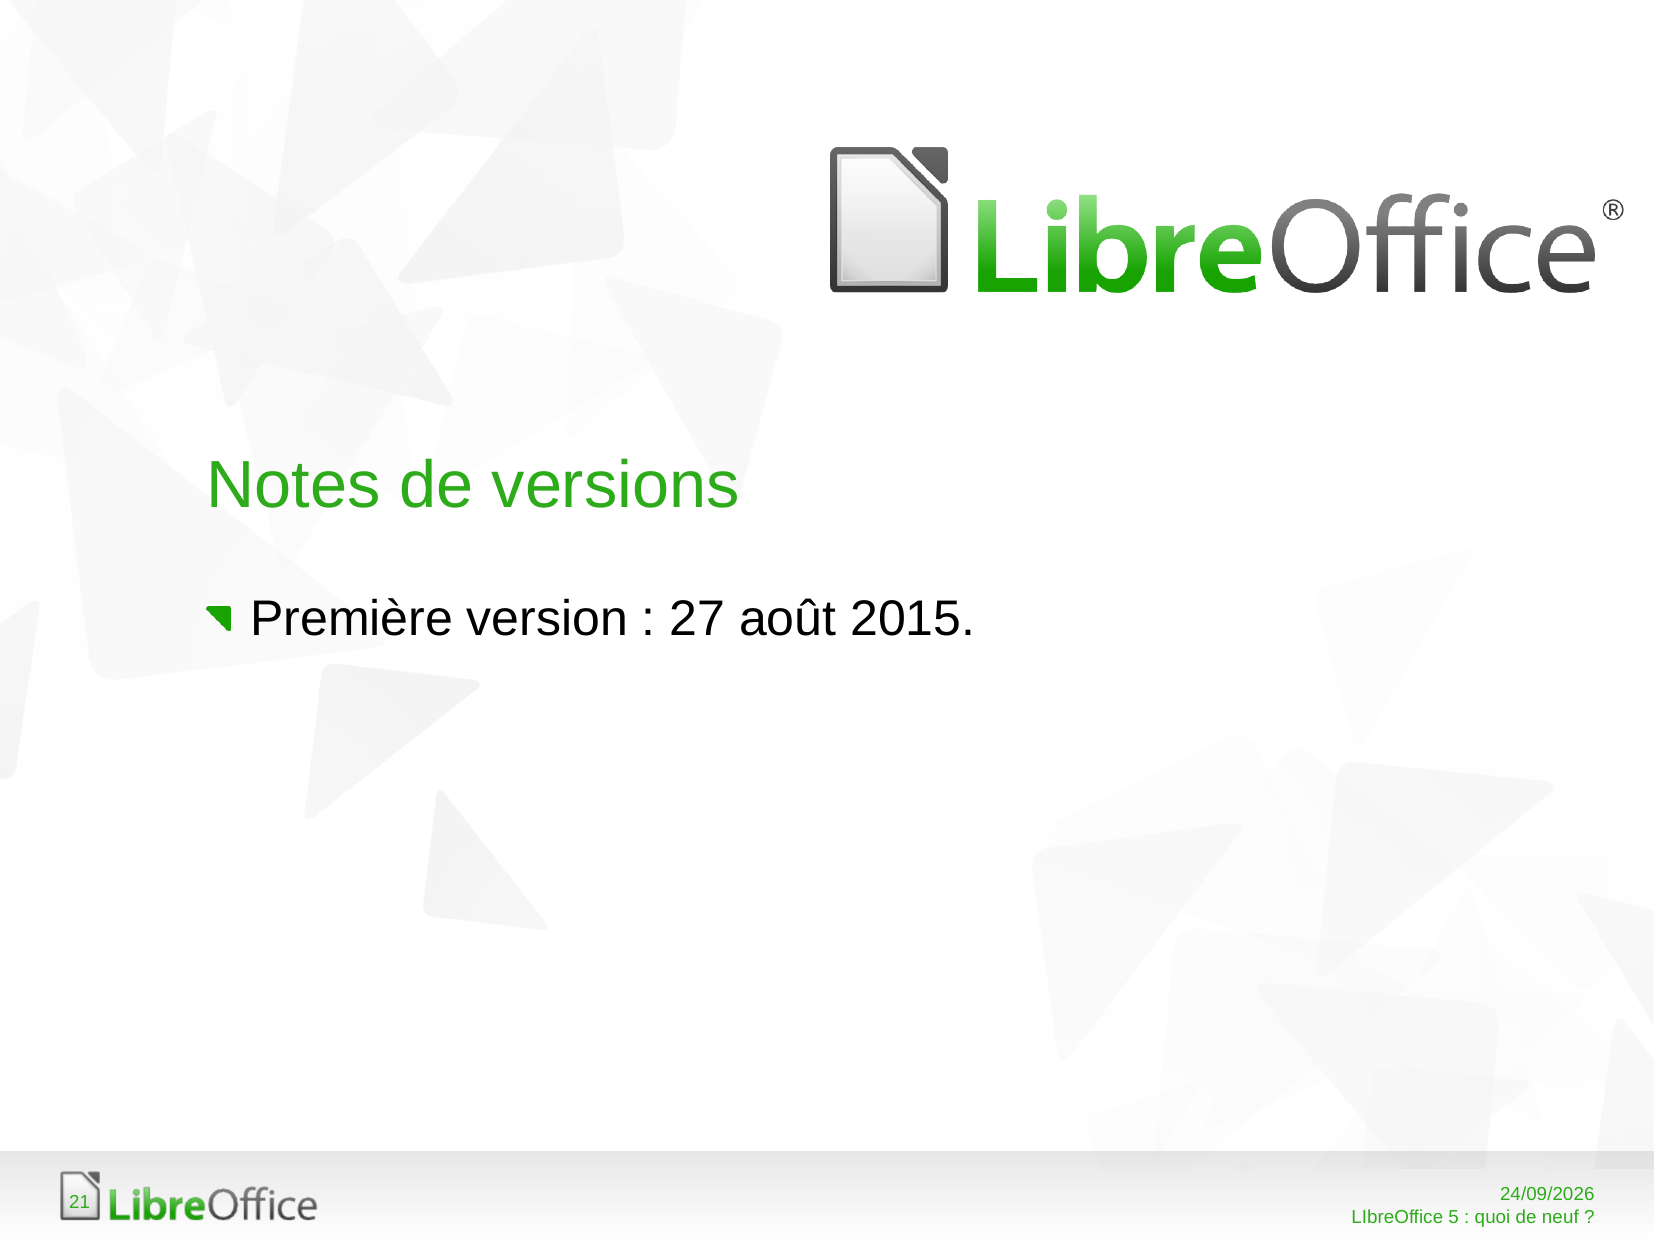

# Notes de versions
Première version : 27 août 2015.
21
LIbreOffice 5 : quoi de neuf ?